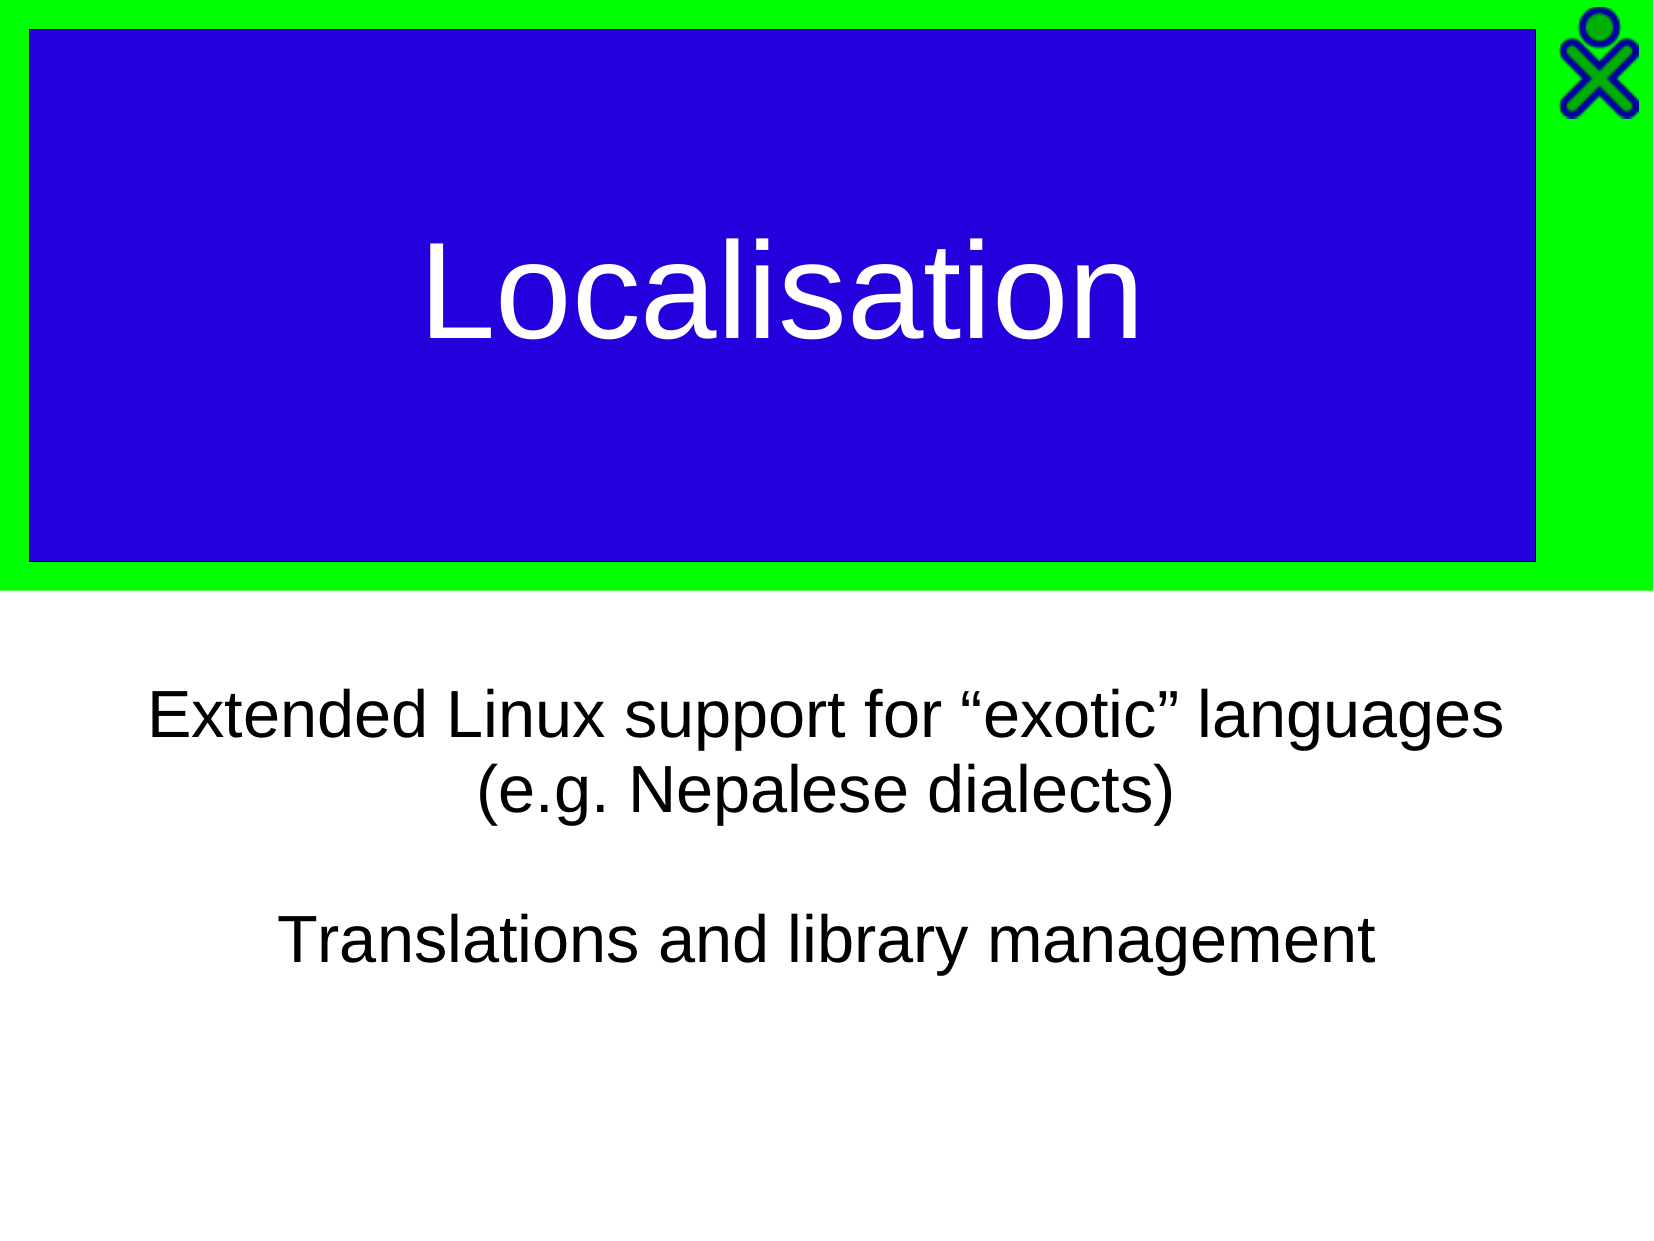

# Localisation
Extended Linux support for “exotic” languages
(e.g. Nepalese dialects)
Translations and library management